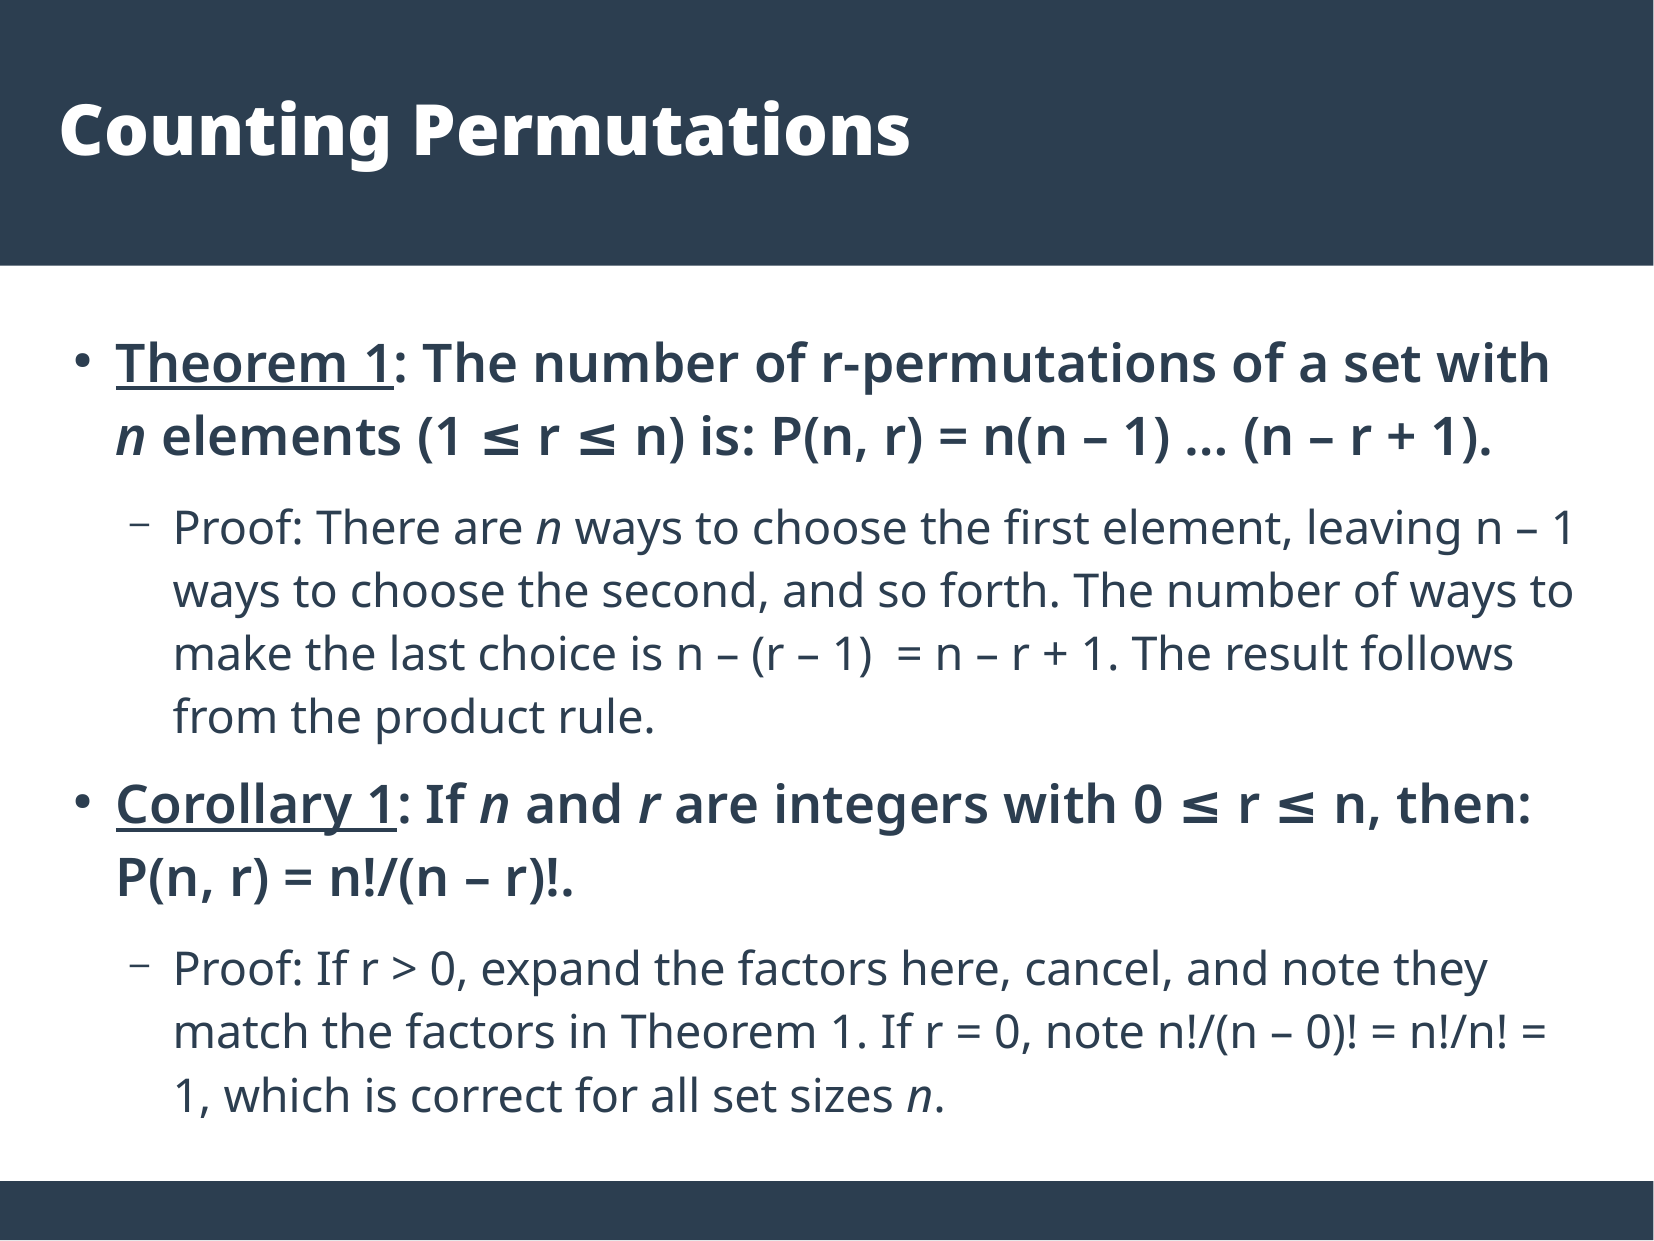

# Counting Permutations
Theorem 1: The number of r-permutations of a set with n elements (1 ≤ r ≤ n) is: P(n, r) = n(n – 1) … (n – r + 1).
Proof: There are n ways to choose the first element, leaving n – 1 ways to choose the second, and so forth. The number of ways to make the last choice is n – (r – 1) = n – r + 1. The result follows from the product rule.
Corollary 1: If n and r are integers with 0 ≤ r ≤ n, then:
P(n, r) = n!/(n – r)!.
Proof: If r > 0, expand the factors here, cancel, and note they match the factors in Theorem 1. If r = 0, note n!/(n – 0)! = n!/n! = 1, which is correct for all set sizes n.